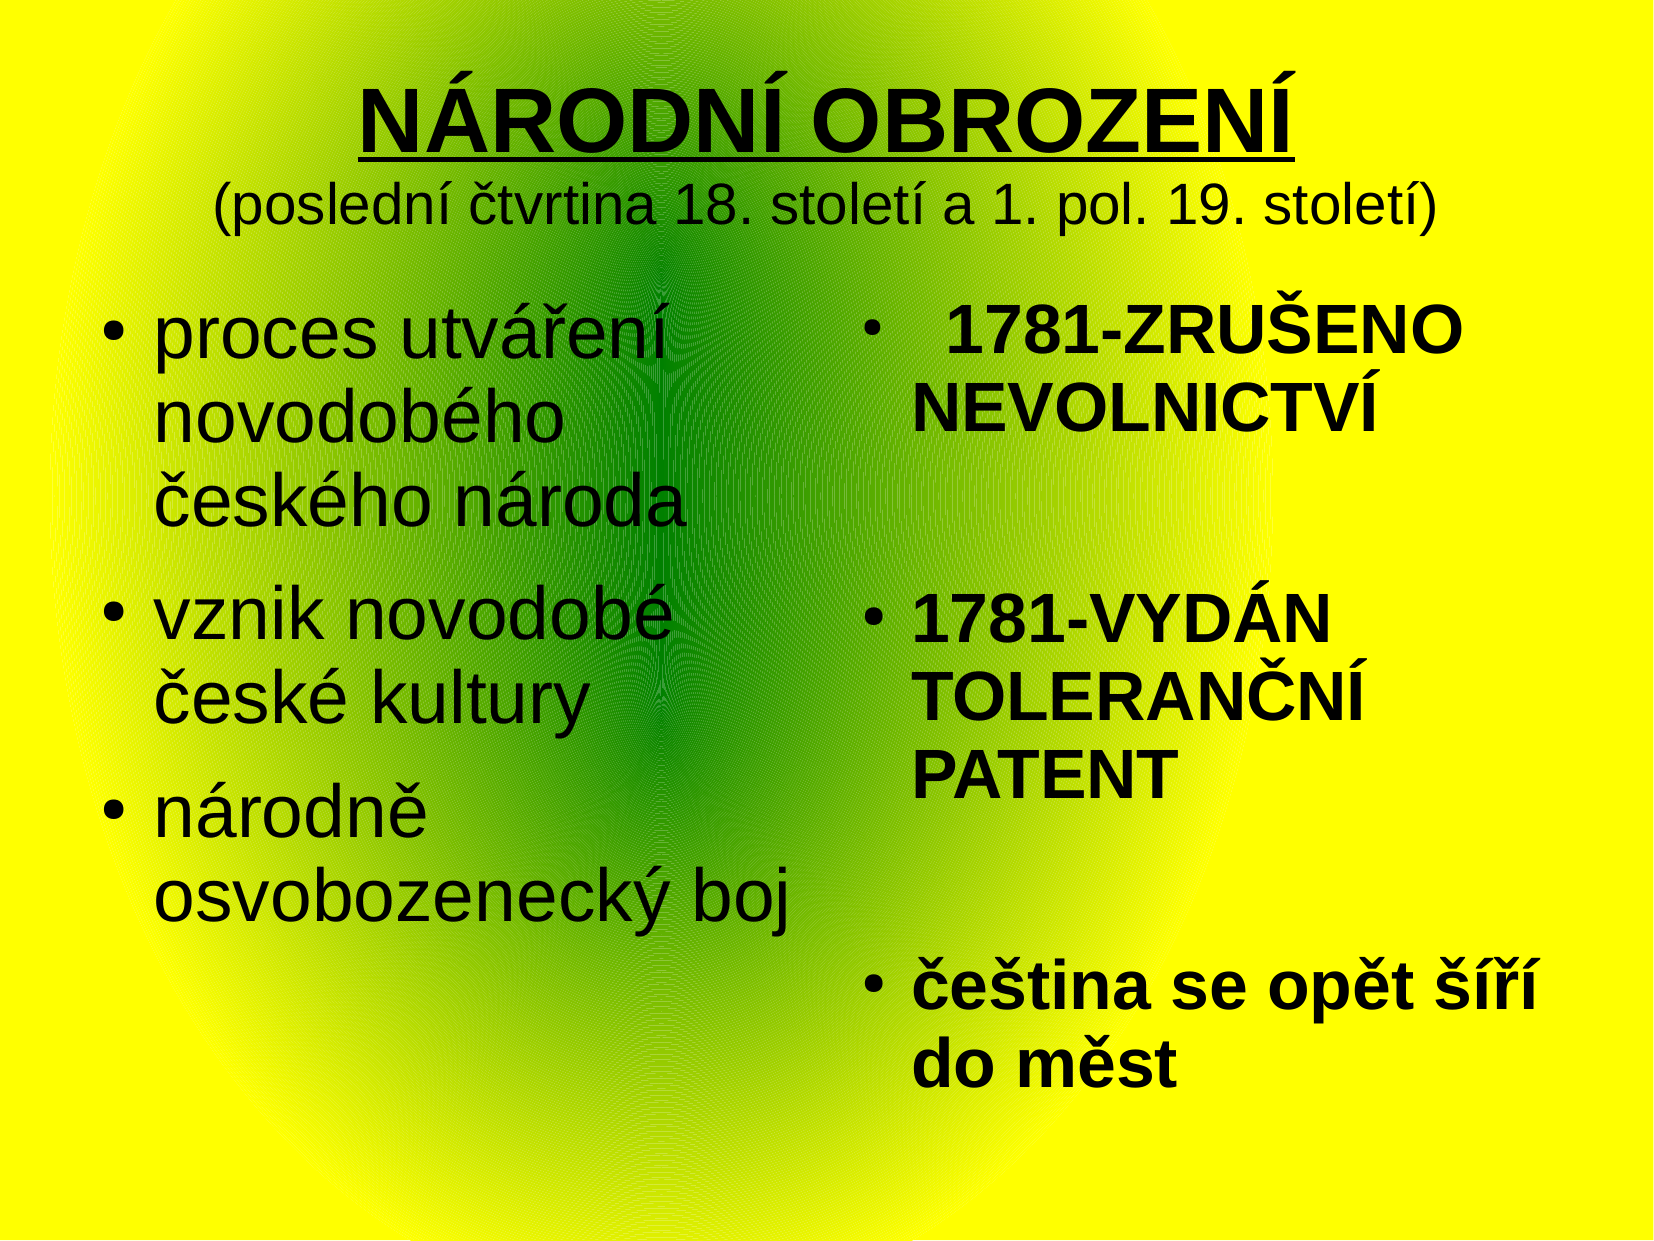

# NÁRODNÍ OBROZENÍ (poslední čtvrtina 18. století a 1. pol. 19. století)
proces utváření novodobého českého národa
vznik novodobé české kultury
národně osvobozenecký boj
 1781-ZRUŠENO NEVOLNICTVÍ
1781-VYDÁN TOLERANČNÍ PATENT
čeština se opět šíří do měst